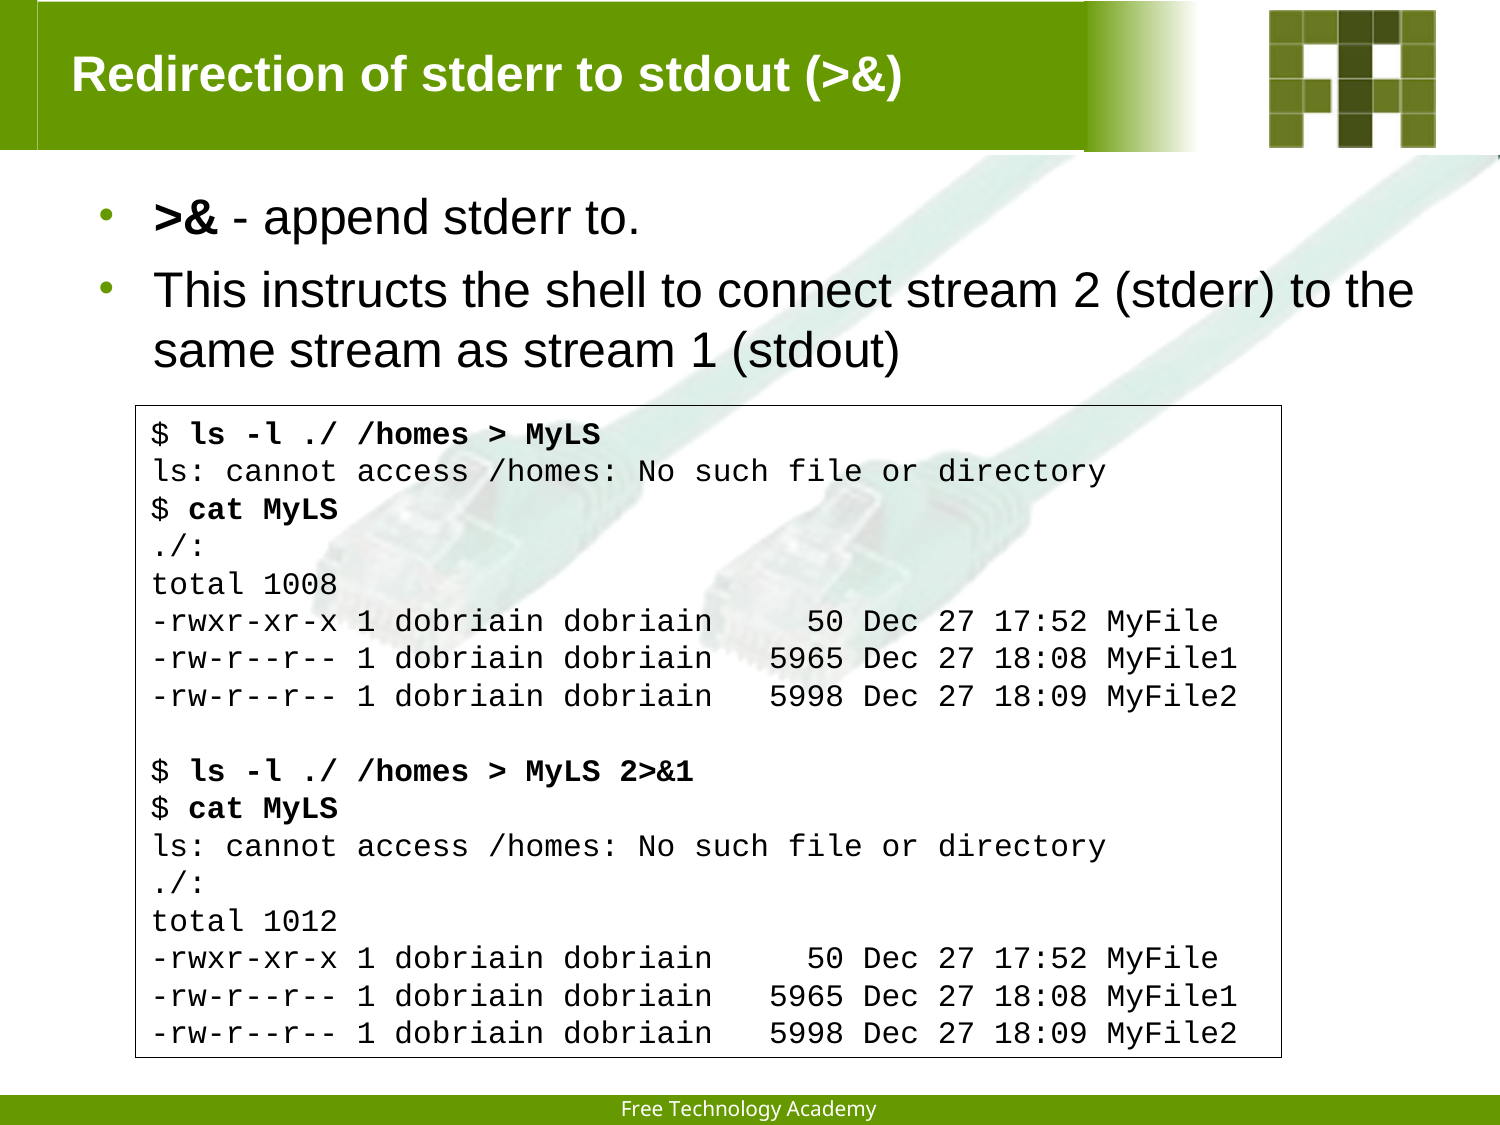

# Redirection of stderr to stdout (>&)
>& - append stderr to.
This instructs the shell to connect stream 2 (stderr) to the same stream as stream 1 (stdout)
$ ls -l ./ /homes > MyLS
ls: cannot access /homes: No such file or directory
$ cat MyLS
./:
total 1008
-rwxr-xr-x 1 dobriain dobriain 50 Dec 27 17:52 MyFile
-rw-r--r-- 1 dobriain dobriain 5965 Dec 27 18:08 MyFile1
-rw-r--r-- 1 dobriain dobriain 5998 Dec 27 18:09 MyFile2
$ ls -l ./ /homes > MyLS 2>&1
$ cat MyLS
ls: cannot access /homes: No such file or directory
./:
total 1012
-rwxr-xr-x 1 dobriain dobriain 50 Dec 27 17:52 MyFile
-rw-r--r-- 1 dobriain dobriain 5965 Dec 27 18:08 MyFile1
-rw-r--r-- 1 dobriain dobriain 5998 Dec 27 18:09 MyFile2